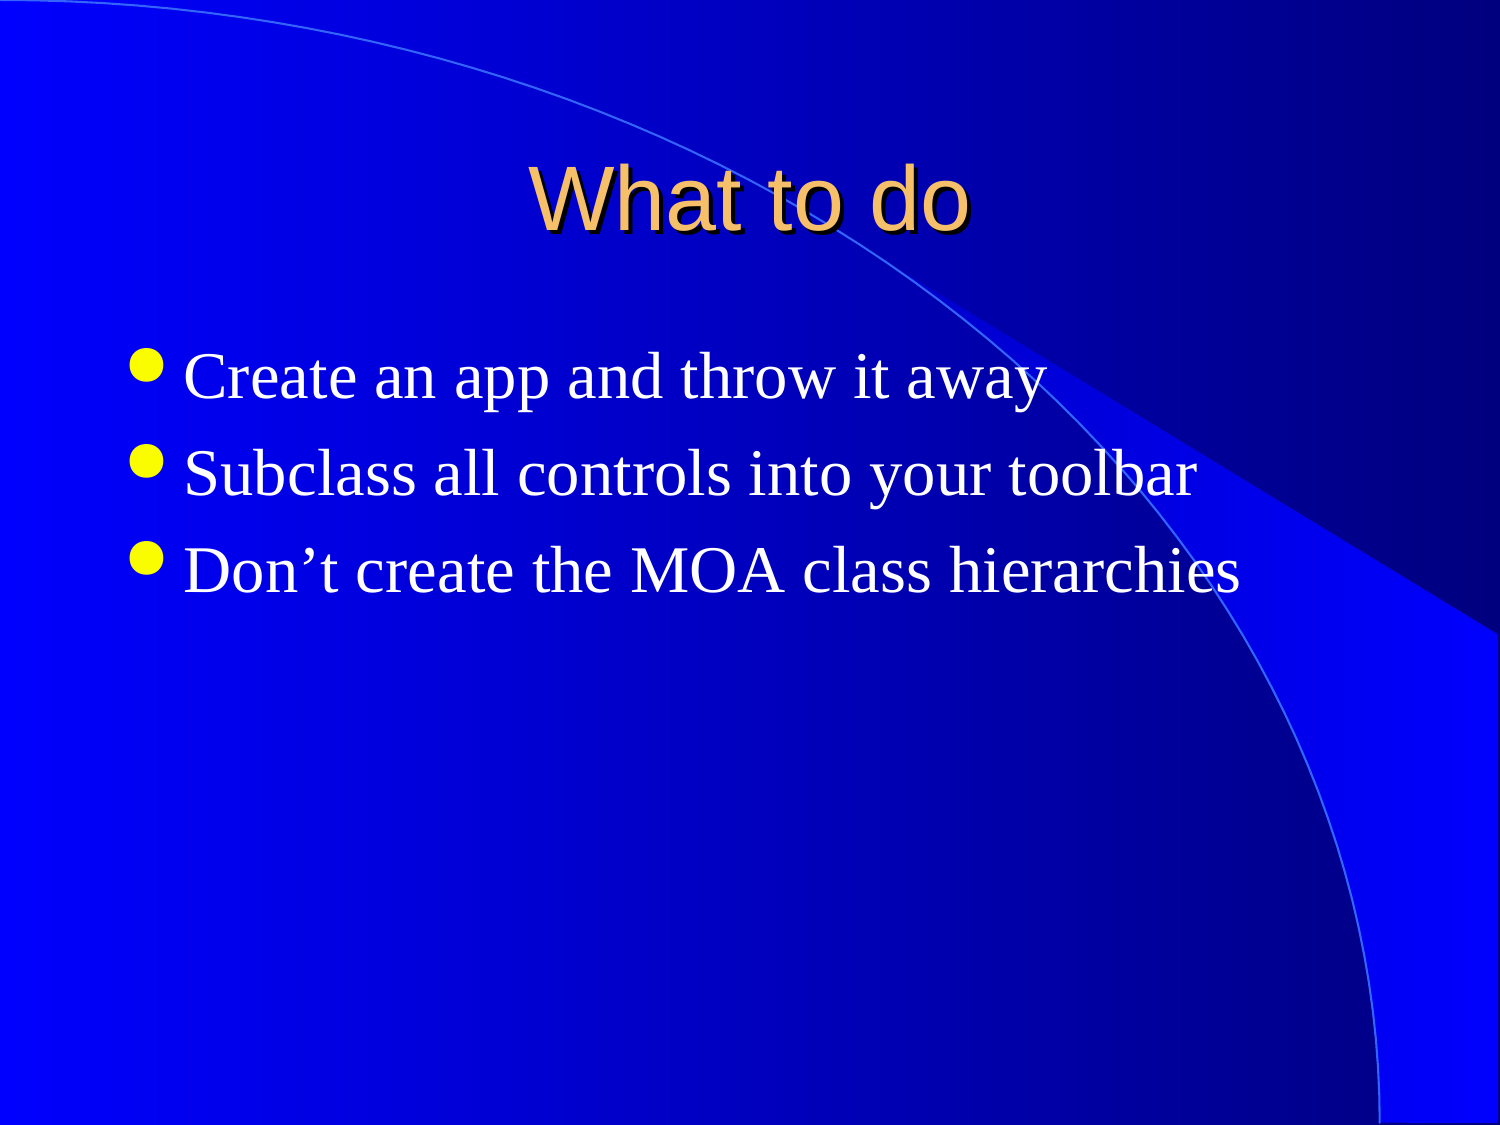

# What to do
Create an app and throw it away
Subclass all controls into your toolbar
Don’t create the MOA class hierarchies